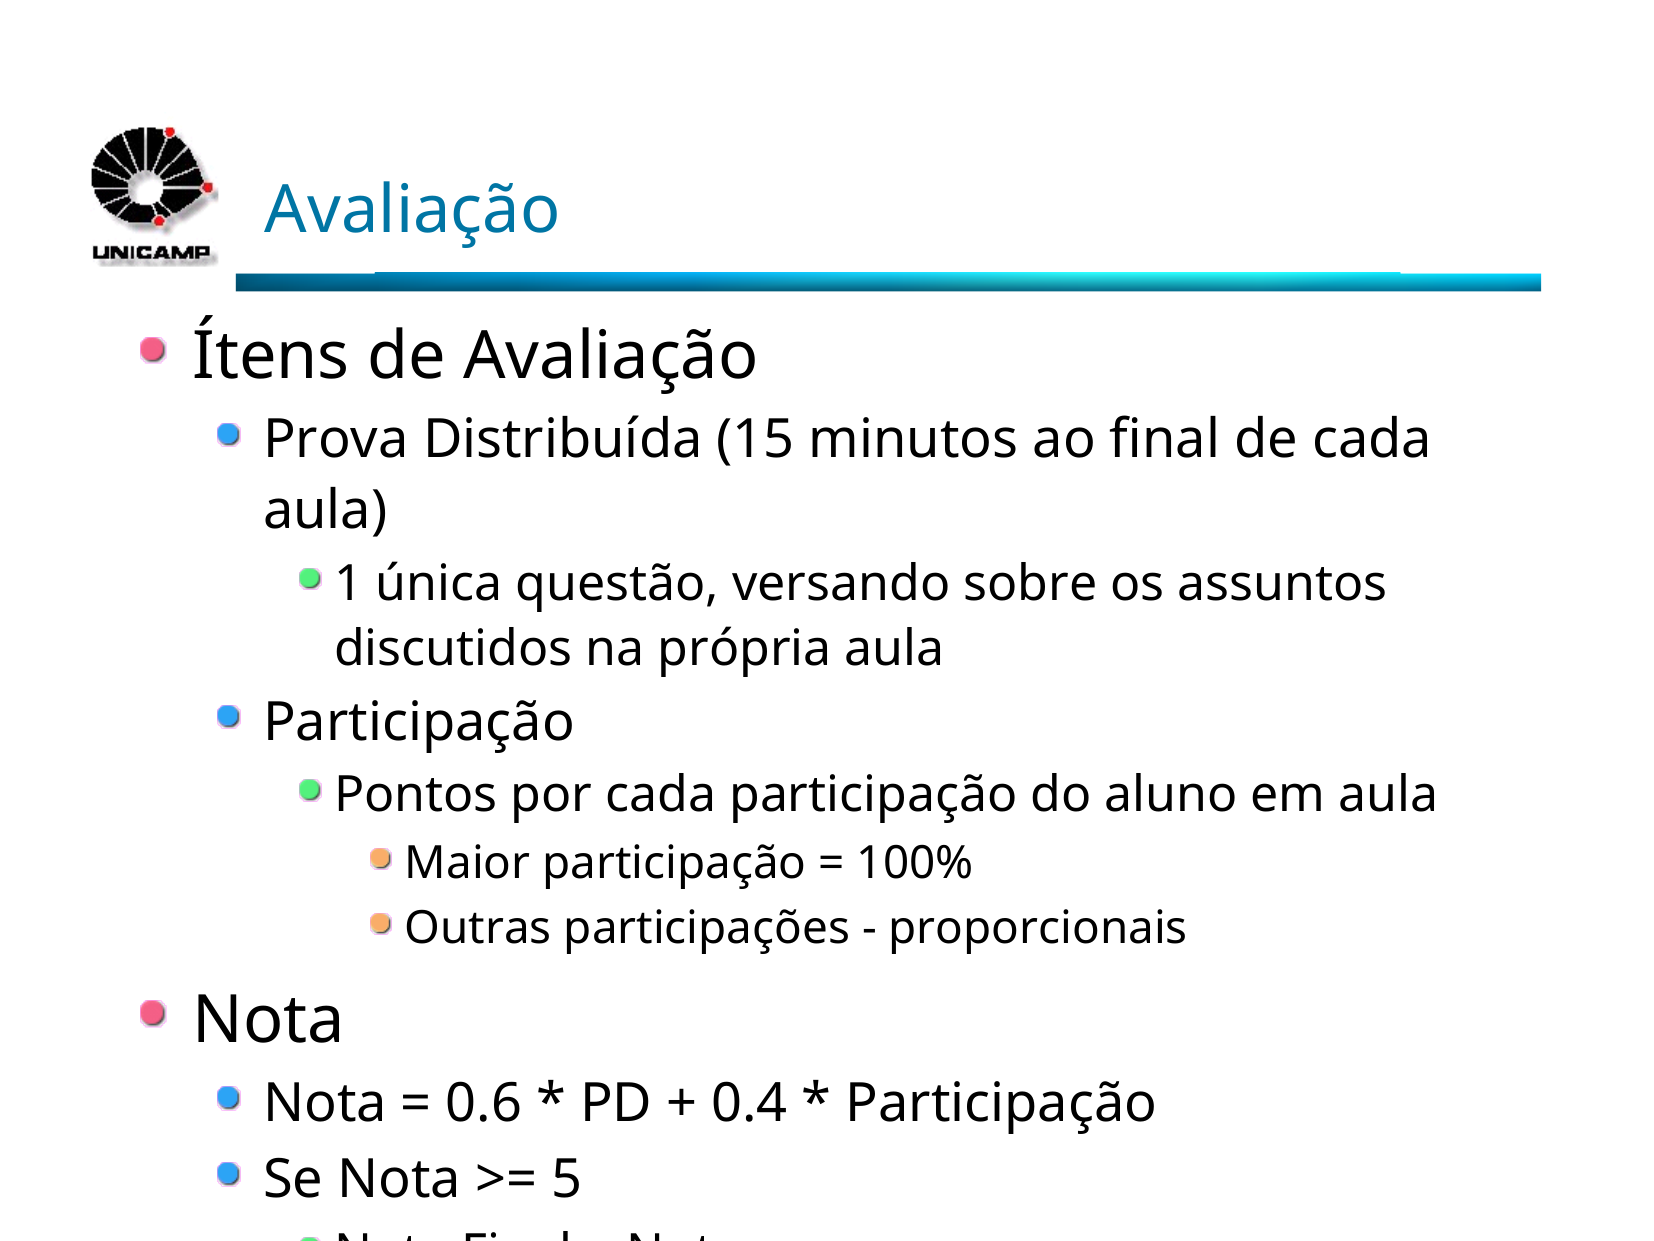

# Avaliação
Ítens de Avaliação
Prova Distribuída (15 minutos ao final de cada aula)
1 única questão, versando sobre os assuntos discutidos na própria aula
Participação
Pontos por cada participação do aluno em aula
Maior participação = 100%
Outras participações - proporcionais
Nota
Nota = 0.6 * PD + 0.4 * Participação
Se Nota >= 5
Nota Final = Nota
Caso contrário: Nota Final = (Nota + Exame) / 2